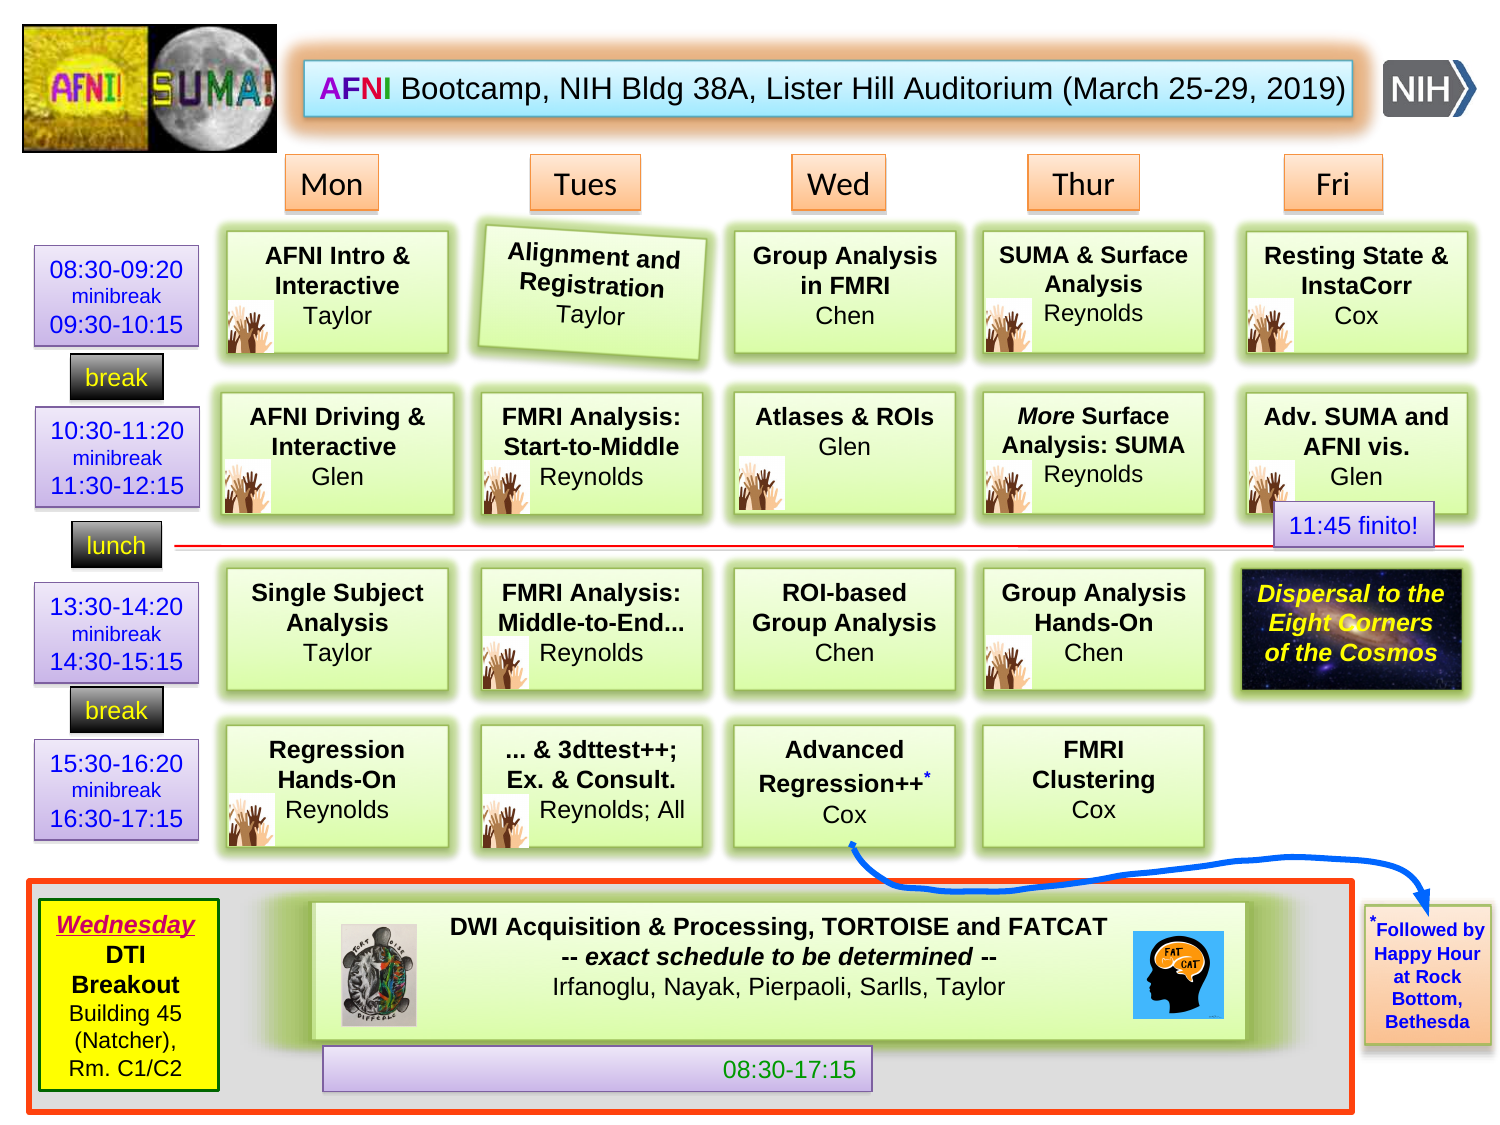

AFNI Bootcamp, NIH Bldg 38A, Lister Hill Auditorium (March 25-29, 2019)
Mon
Tues
Wed
Thur
Fri
Alignment and
Registration
Taylor
Resting State & InstaCorr
Cox
AFNI Intro & Interactive
Taylor
Group Analysis in FMRI
Chen
SUMA & Surface Analysis
Reynolds
08:30-09:20
minibreak
09:30-10:15
break
AFNI Driving &
Interactive
Glen
FMRI Analysis: Start-to-Middle
Reynolds
Atlases & ROIs
Glen
More Surface Analysis: SUMA
Reynolds
Adv. SUMA and AFNI vis.
Glen
10:30-11:20
minibreak
11:30-12:15
11:45 finito!
lunch
Dispersal to the Eight Corners of the Cosmos
Single Subject Analysis
Taylor
FMRI Analysis: Middle-to-End...
Reynolds
ROI-based Group Analysis
Chen
Group Analysis Hands-On
Chen
13:30-14:20
minibreak
14:30-15:15
break
... & 3dttest++;
Ex. & Consult.
 Reynolds; All
Regression Hands-On
Reynolds
Advanced Regression++*
Cox
FMRI Clustering
Cox
15:30-16:20
minibreak
16:30-17:15
DWI Acquisition & Processing, TORTOISE and FATCAT
-- exact schedule to be determined --
Irfanoglu, Nayak, Pierpaoli, Sarlls, Taylor
*Followed by Happy Hour at Rock Bottom, Bethesda
Wednesday
DTI Breakout
Building 45 (Natcher),
Rm. C1/C2
 08:30-17:15